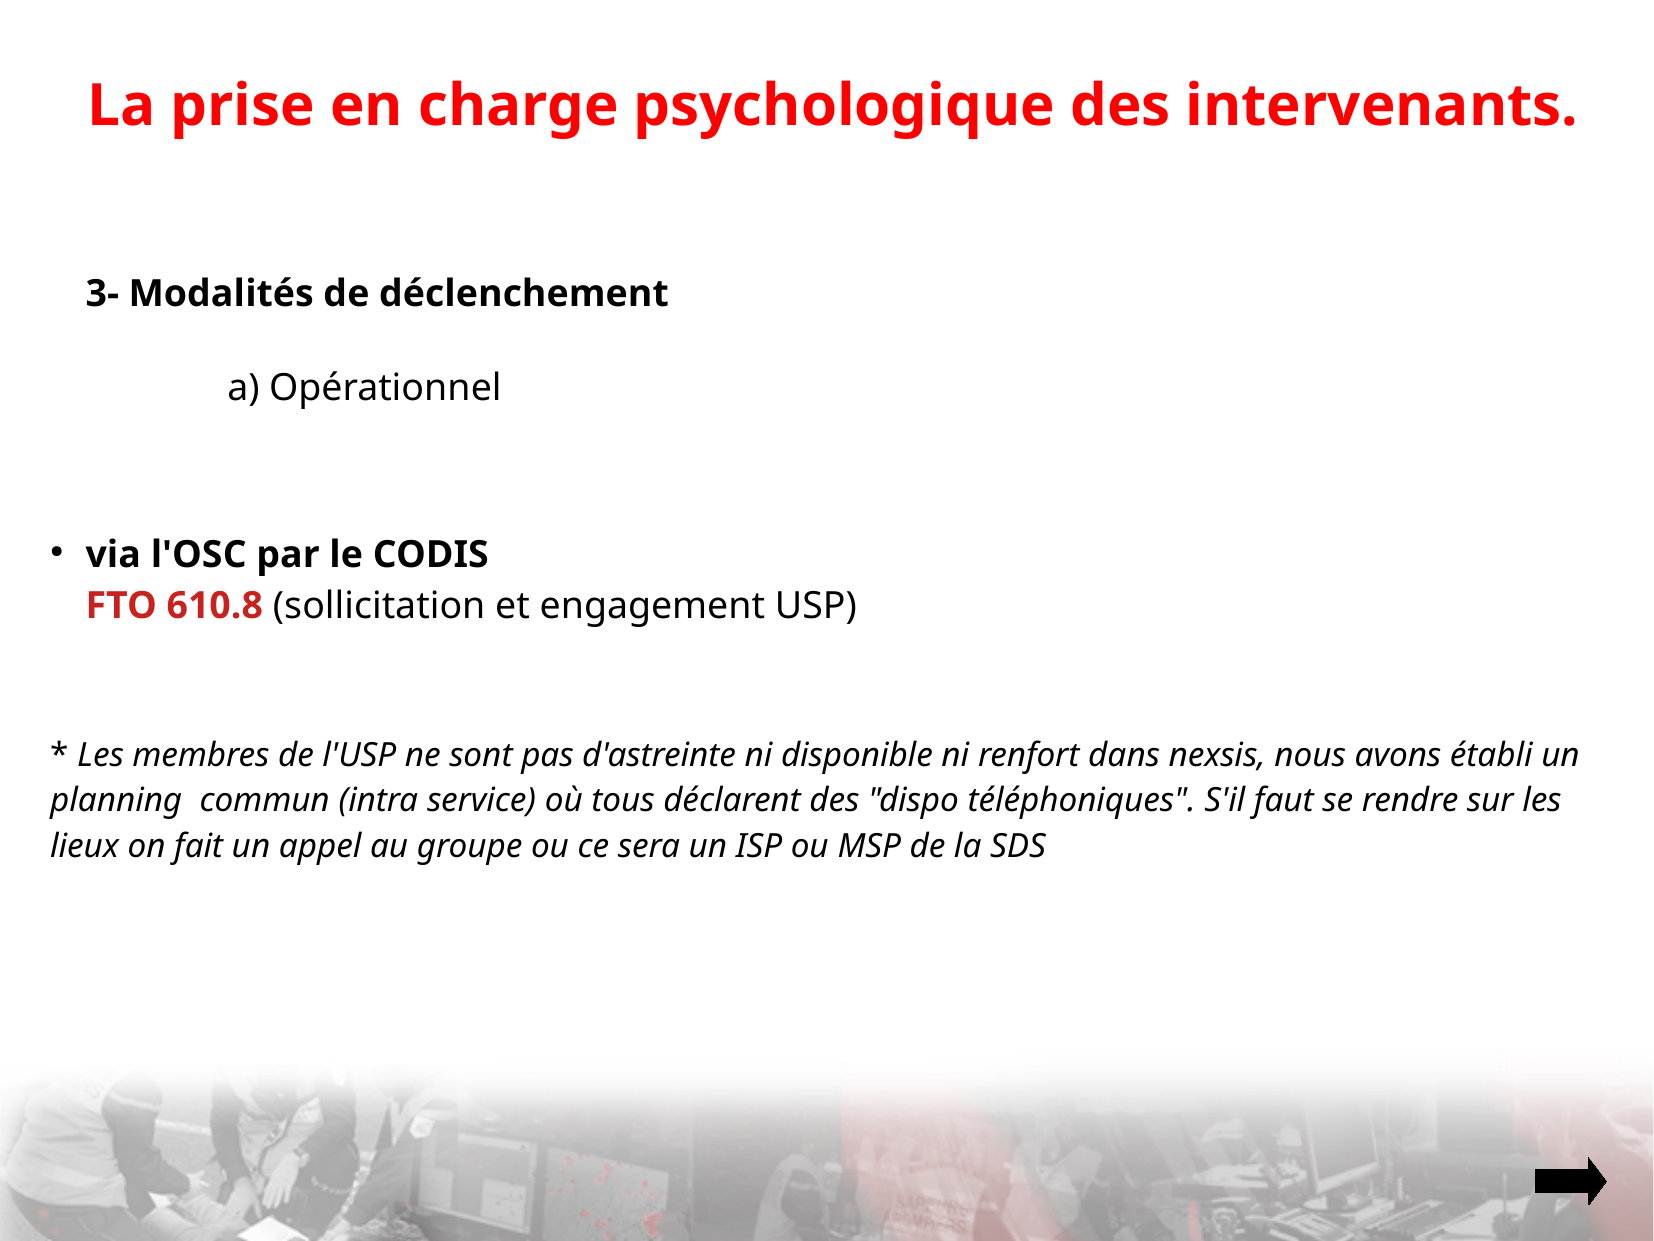

# La prise en charge psychologique des intervenants.
3- Modalités de déclenchement
a) Opérationnel
via l'OSC par le CODIS
FTO 610.8 (sollicitation et engagement USP)
* Les membres de l'USP ne sont pas d'astreinte ni disponible ni renfort dans nexsis, nous avons établi un planning commun (intra service) où tous déclarent des "dispo téléphoniques". S'il faut se rendre sur les lieux on fait un appel au groupe ou ce sera un ISP ou MSP de la SDS